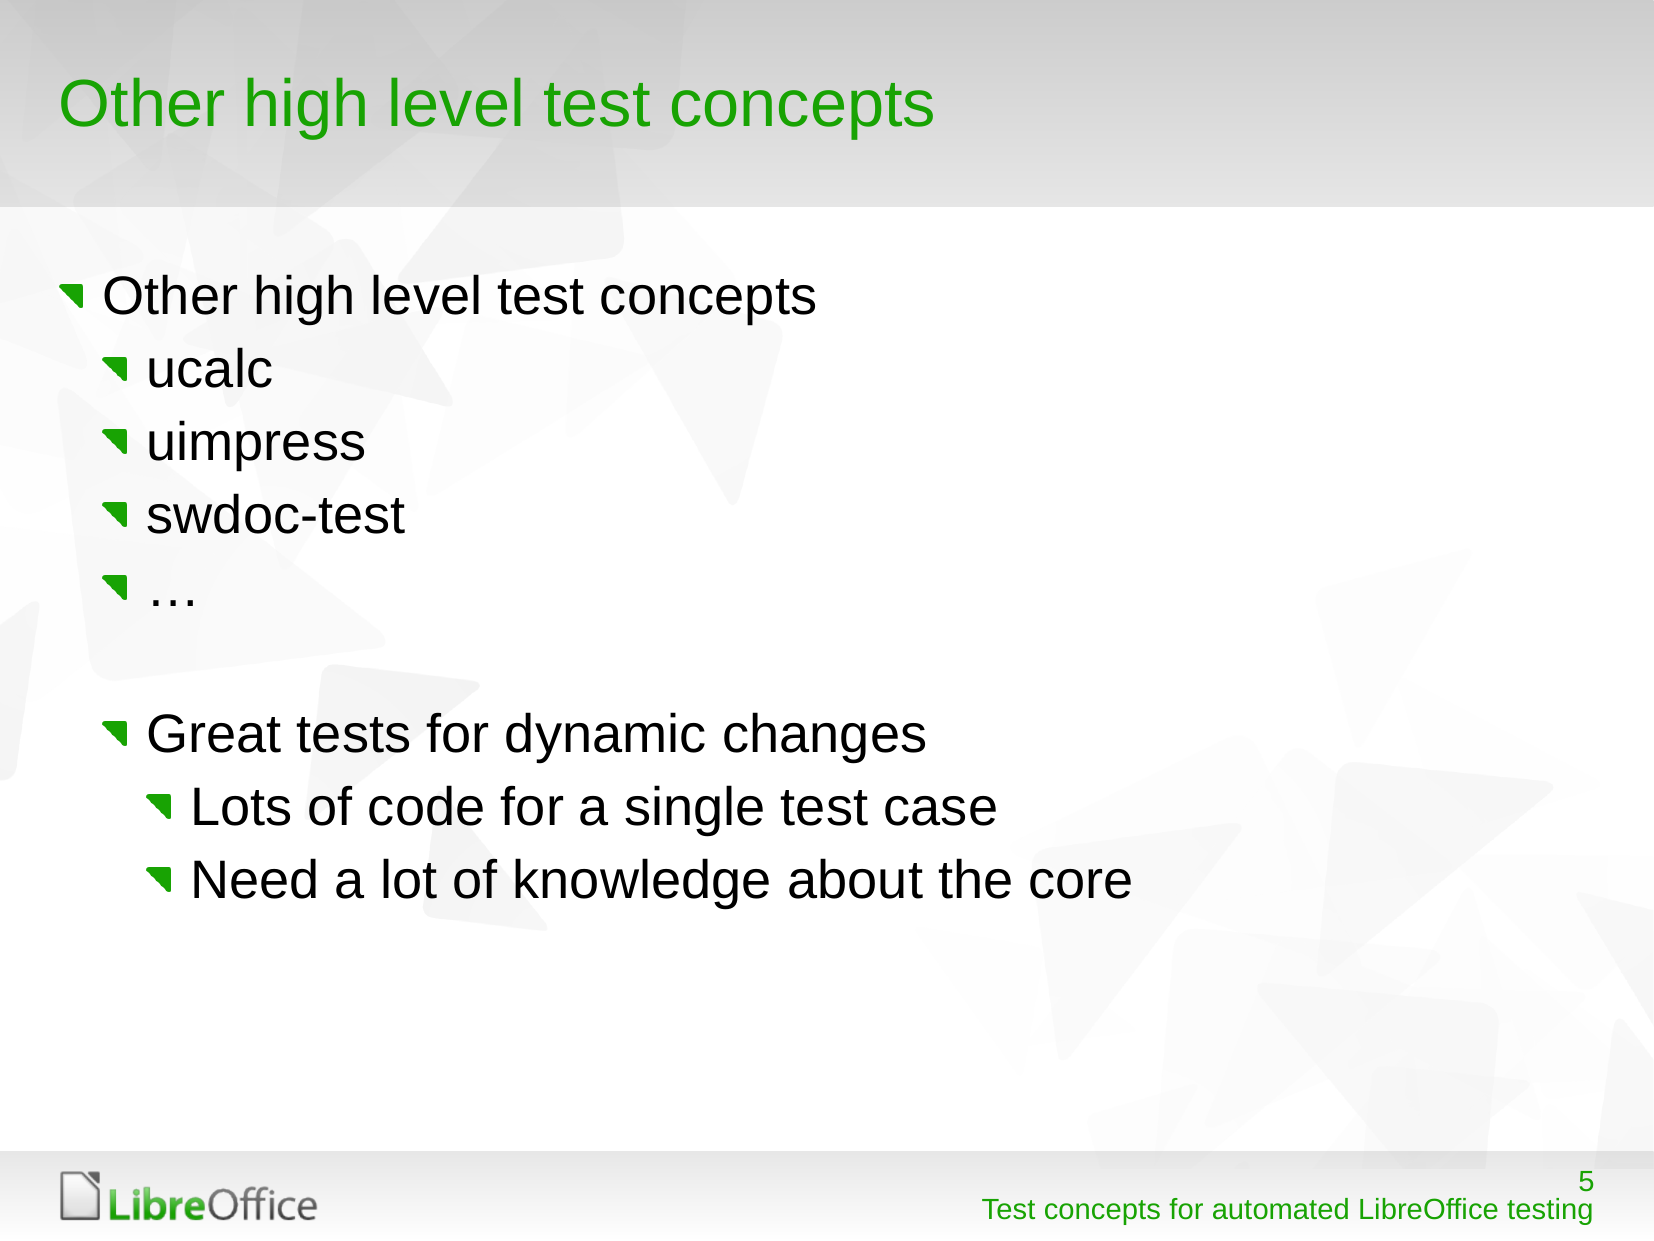

# Other high level test concepts
Other high level test concepts
ucalc
uimpress
swdoc-test
…
Great tests for dynamic changes
Lots of code for a single test case
Need a lot of knowledge about the core
5
Test concepts for automated LibreOffice testing